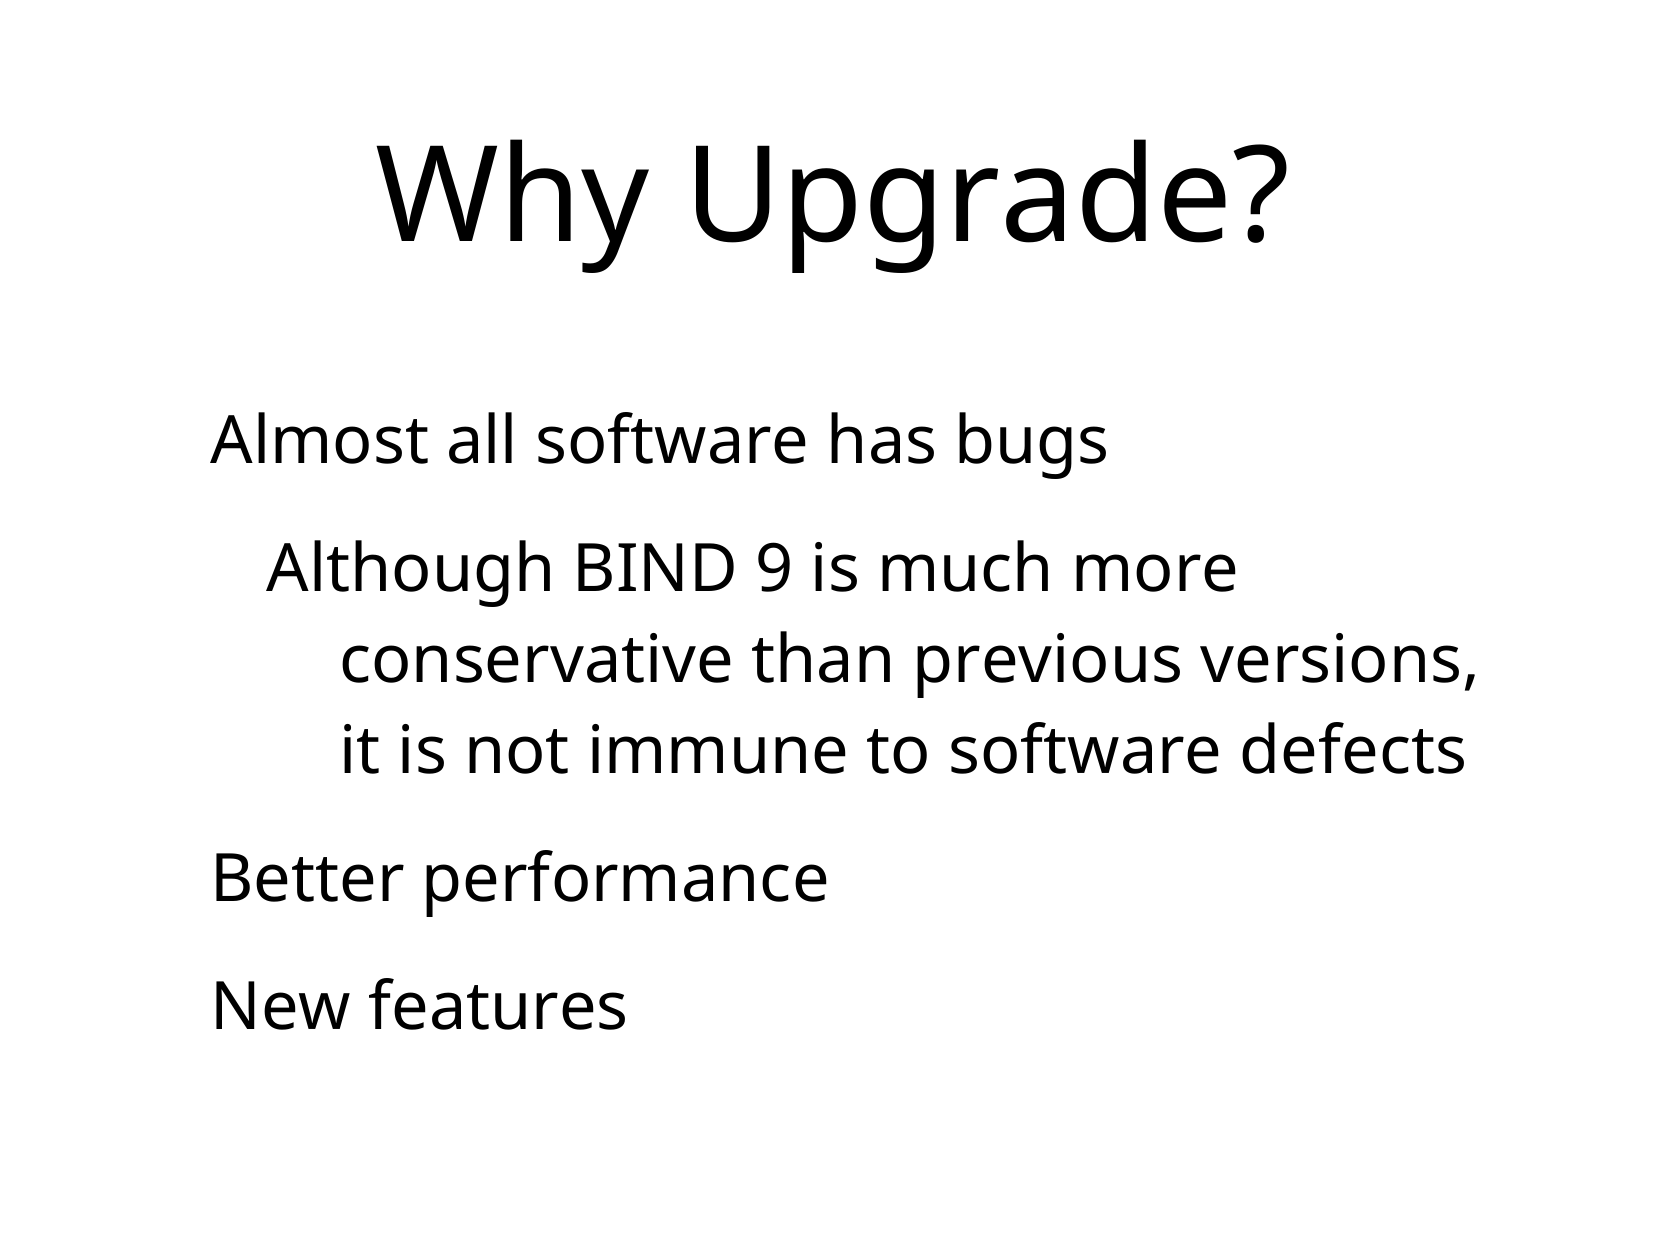

# Why Upgrade?
Almost all software has bugs
Although BIND 9 is much more conservative than previous versions, it is not immune to software defects
Better performance
New features